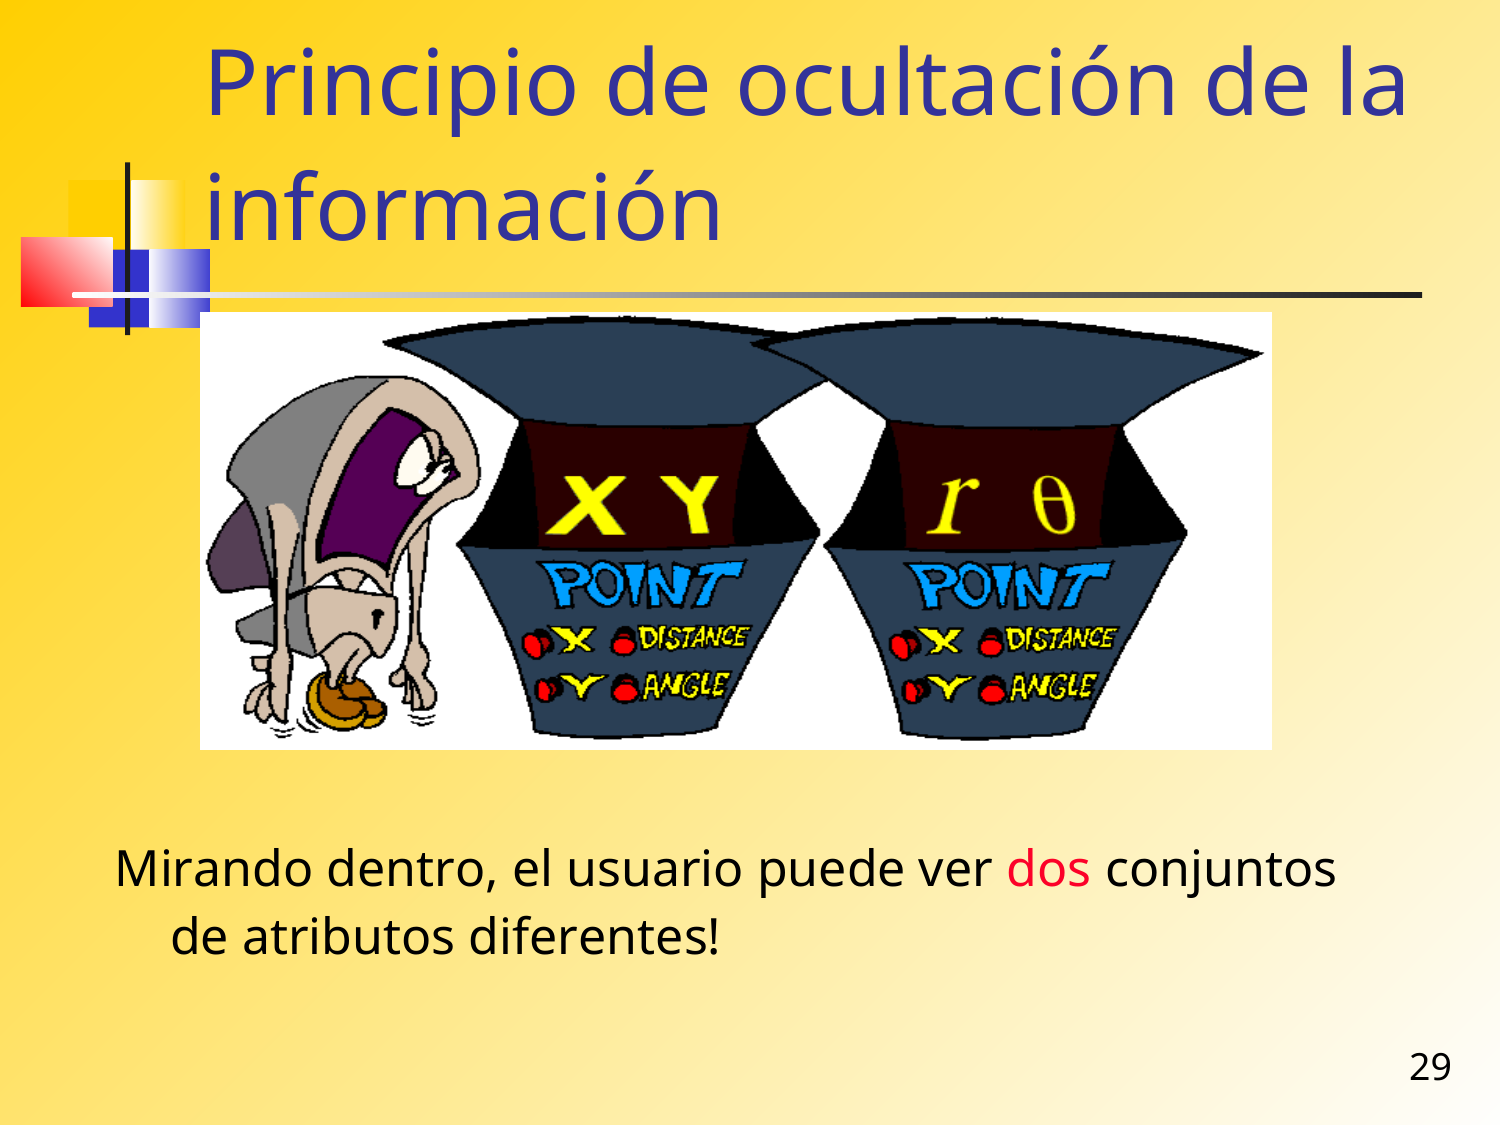

# Principio de ocultación de la información
Mirando dentro, el usuario puede ver dos conjuntos de atributos diferentes!
29